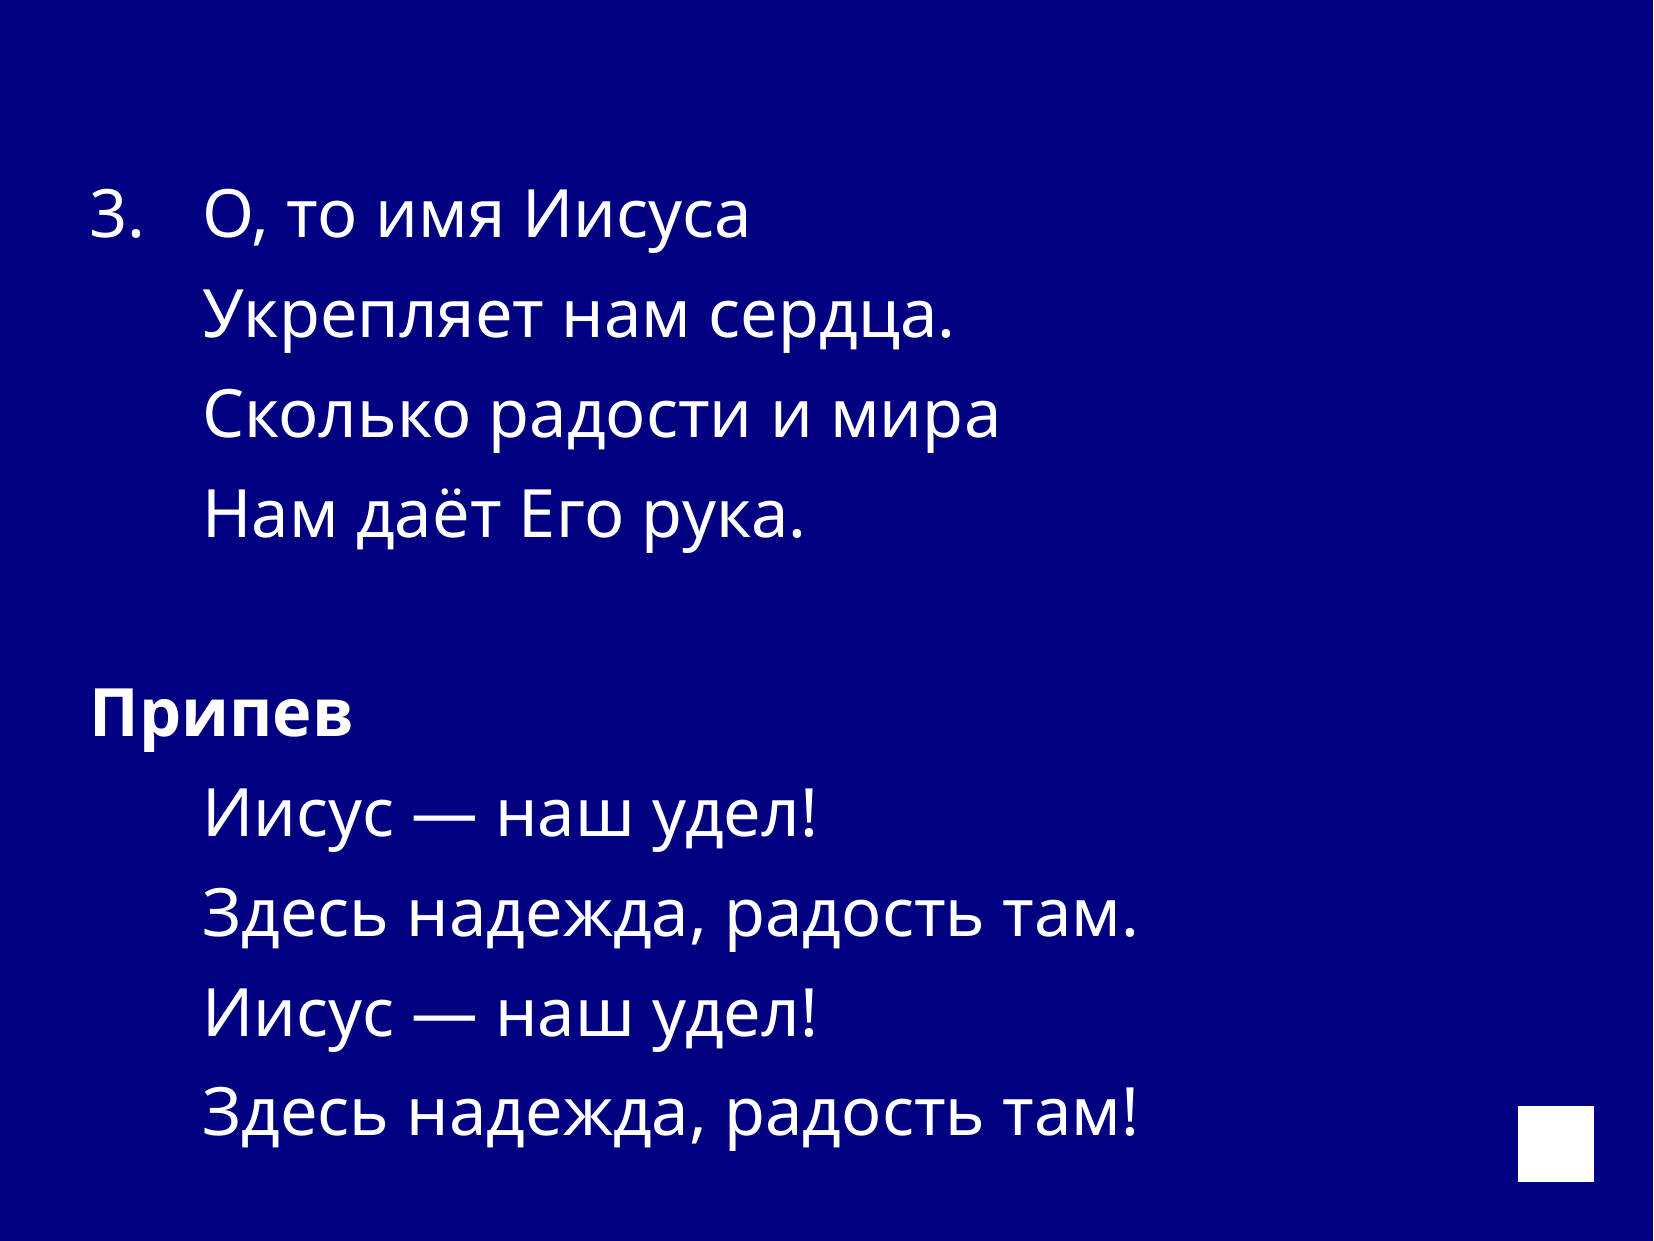

3.	О, то имя Иисуса
	Укрепляет нам сердца.
	Сколько радости и мира
	Нам даёт Его рука.
Припев
	Иисус — наш удел!
	Здесь надежда, радость там.
	Иисус — наш удел!
	Здесь надежда, радость там!